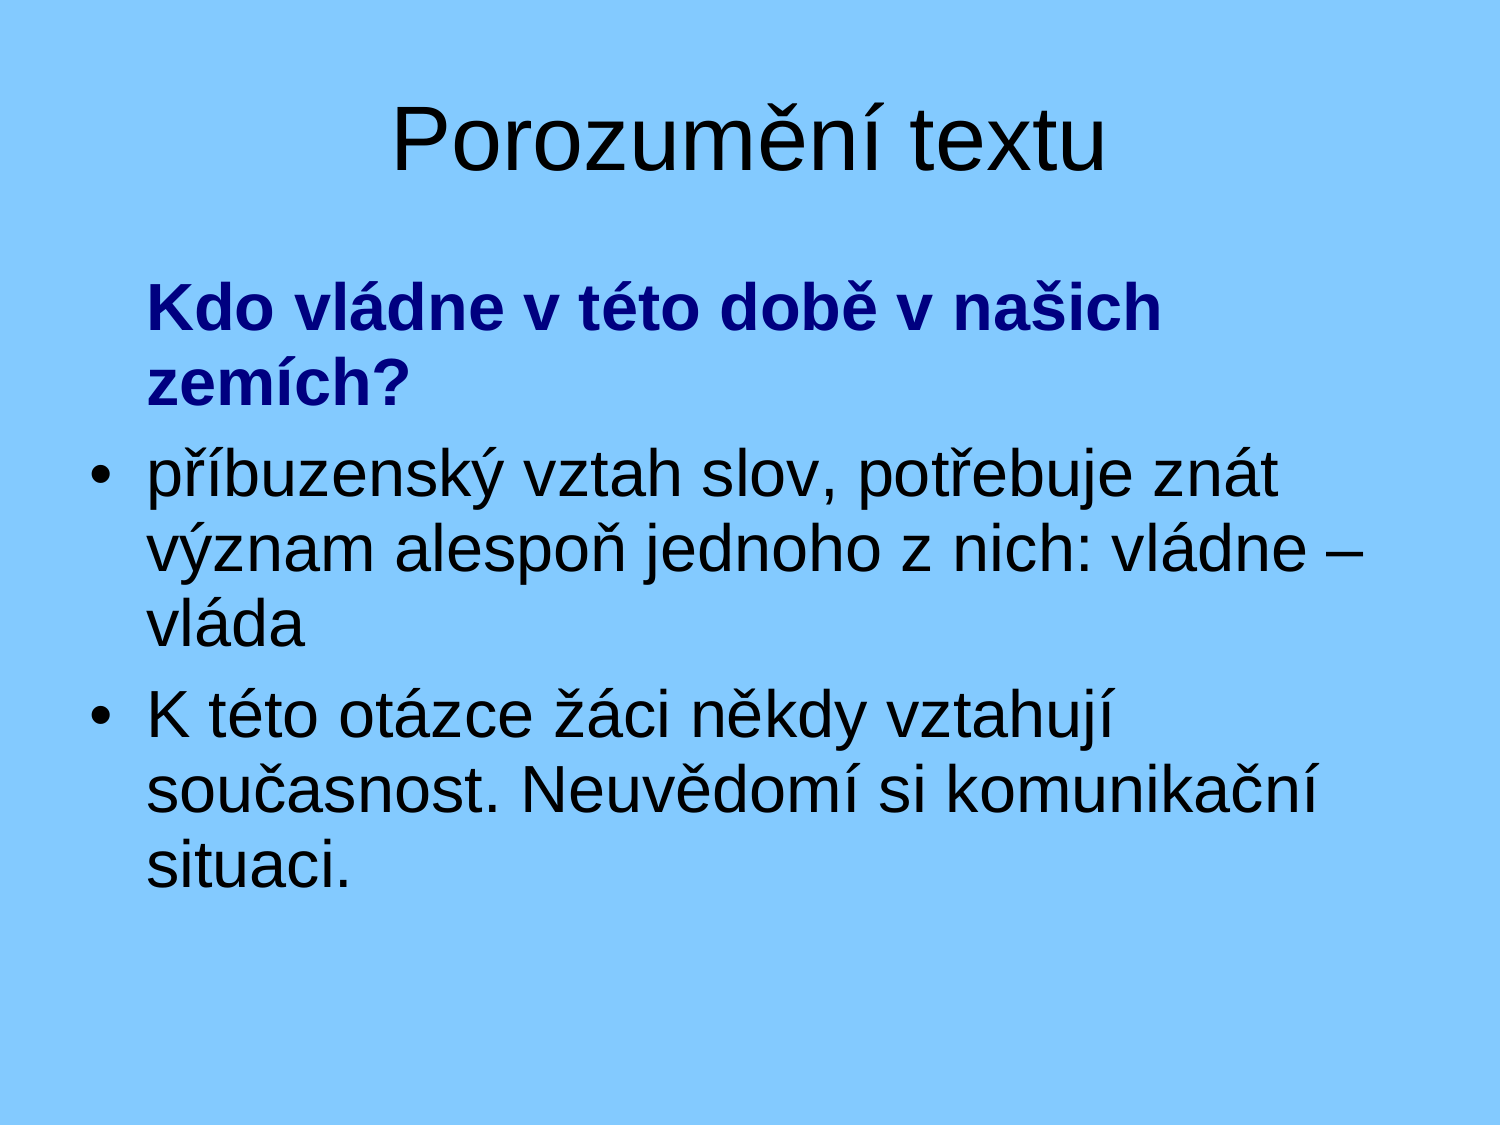

# Porozumění textu
Kdo vládne v této době v našich zemích?
příbuzenský vztah slov, potřebuje znát význam alespoň jednoho z nich: vládne – vláda
K této otázce žáci někdy vztahují současnost. Neuvědomí si komunikační situaci.